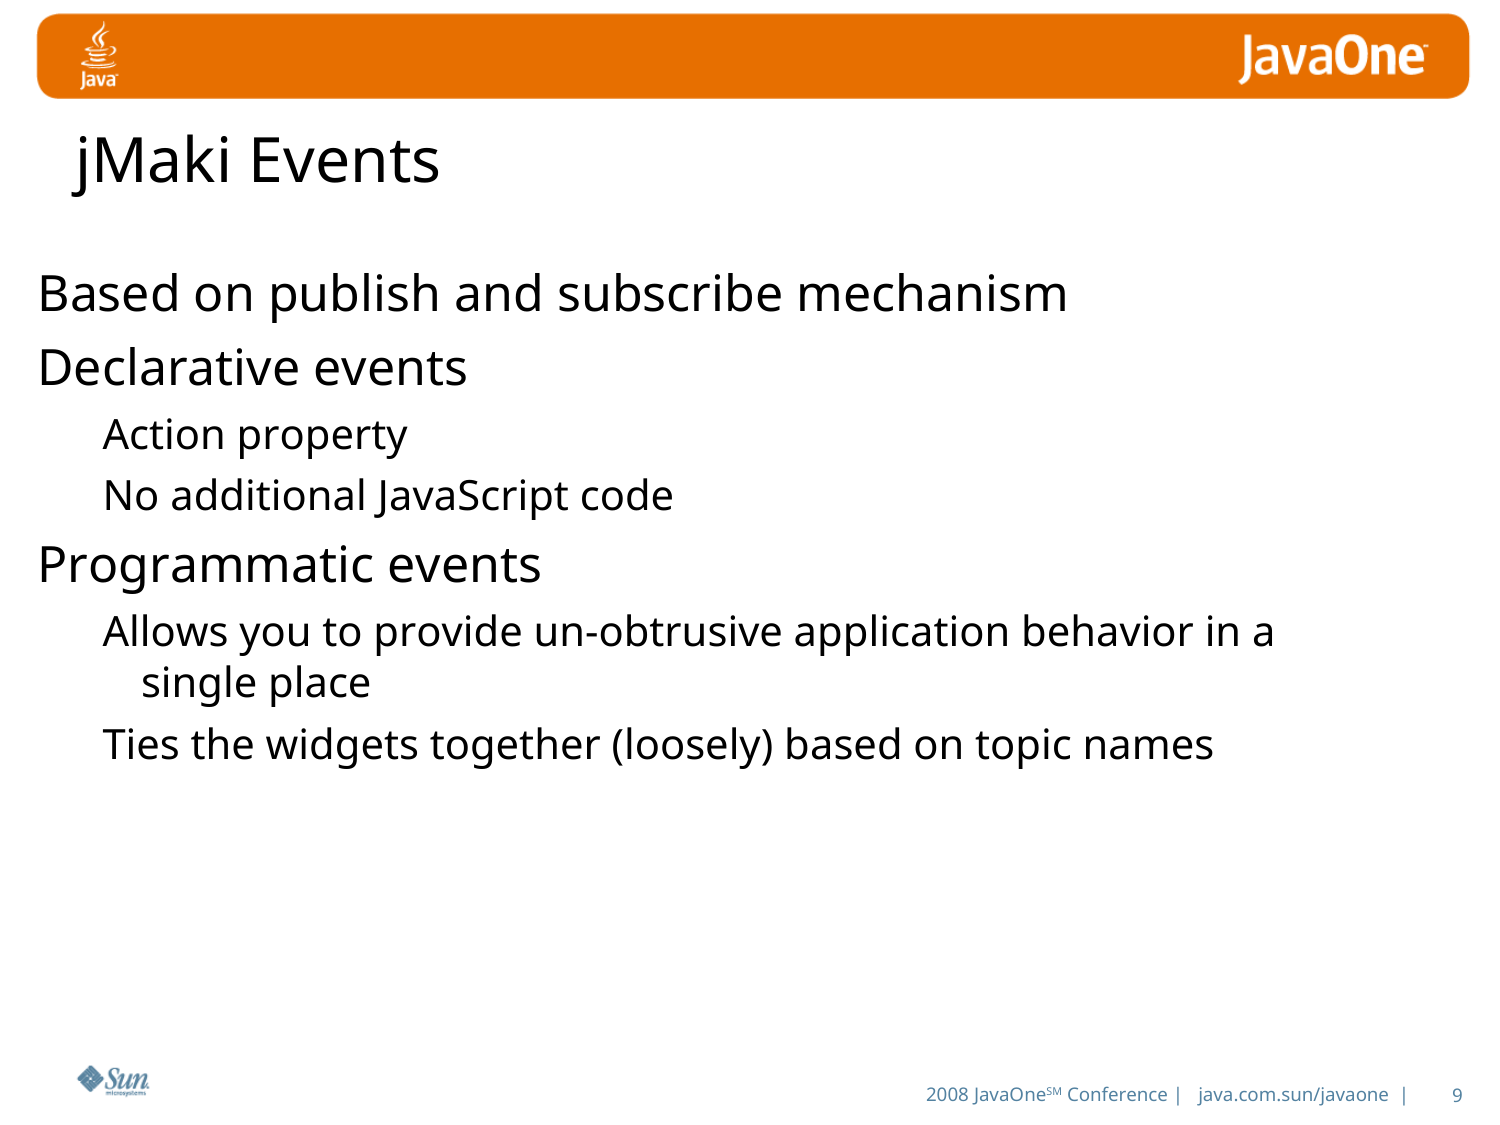

# jMaki Events
Based on publish and subscribe mechanism
Declarative events
Action property
No additional JavaScript code
Programmatic events
Allows you to provide un-obtrusive application behavior in a single place
Ties the widgets together (loosely) based on topic names